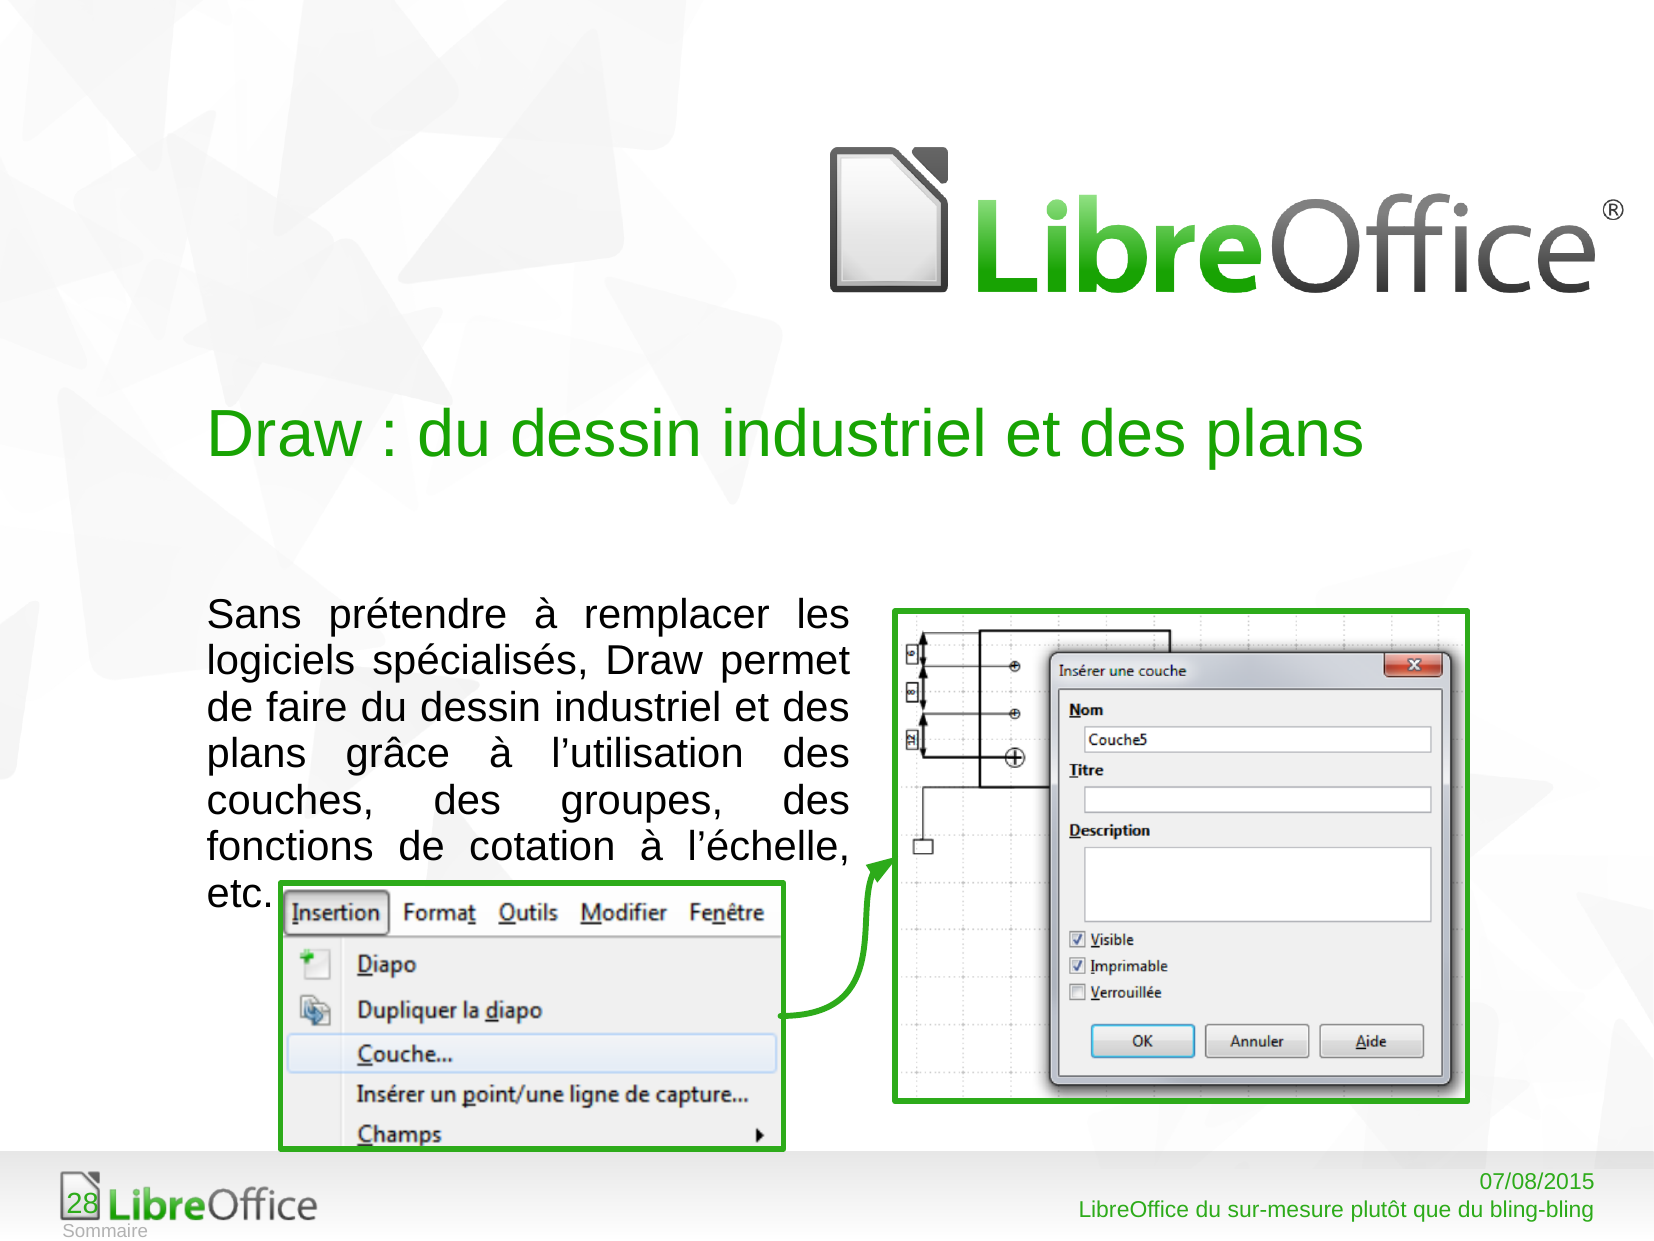

# Draw : du dessin industriel et des plans
Sans prétendre à remplacer les logiciels spécialisés, Draw permet de faire du dessin industriel et des plans grâce à l’utilisation des couches, des groupes, des fonctions de cotation à l’échelle, etc.
07/08/2015
28
LibreOffice du sur-mesure plutôt que du bling-bling